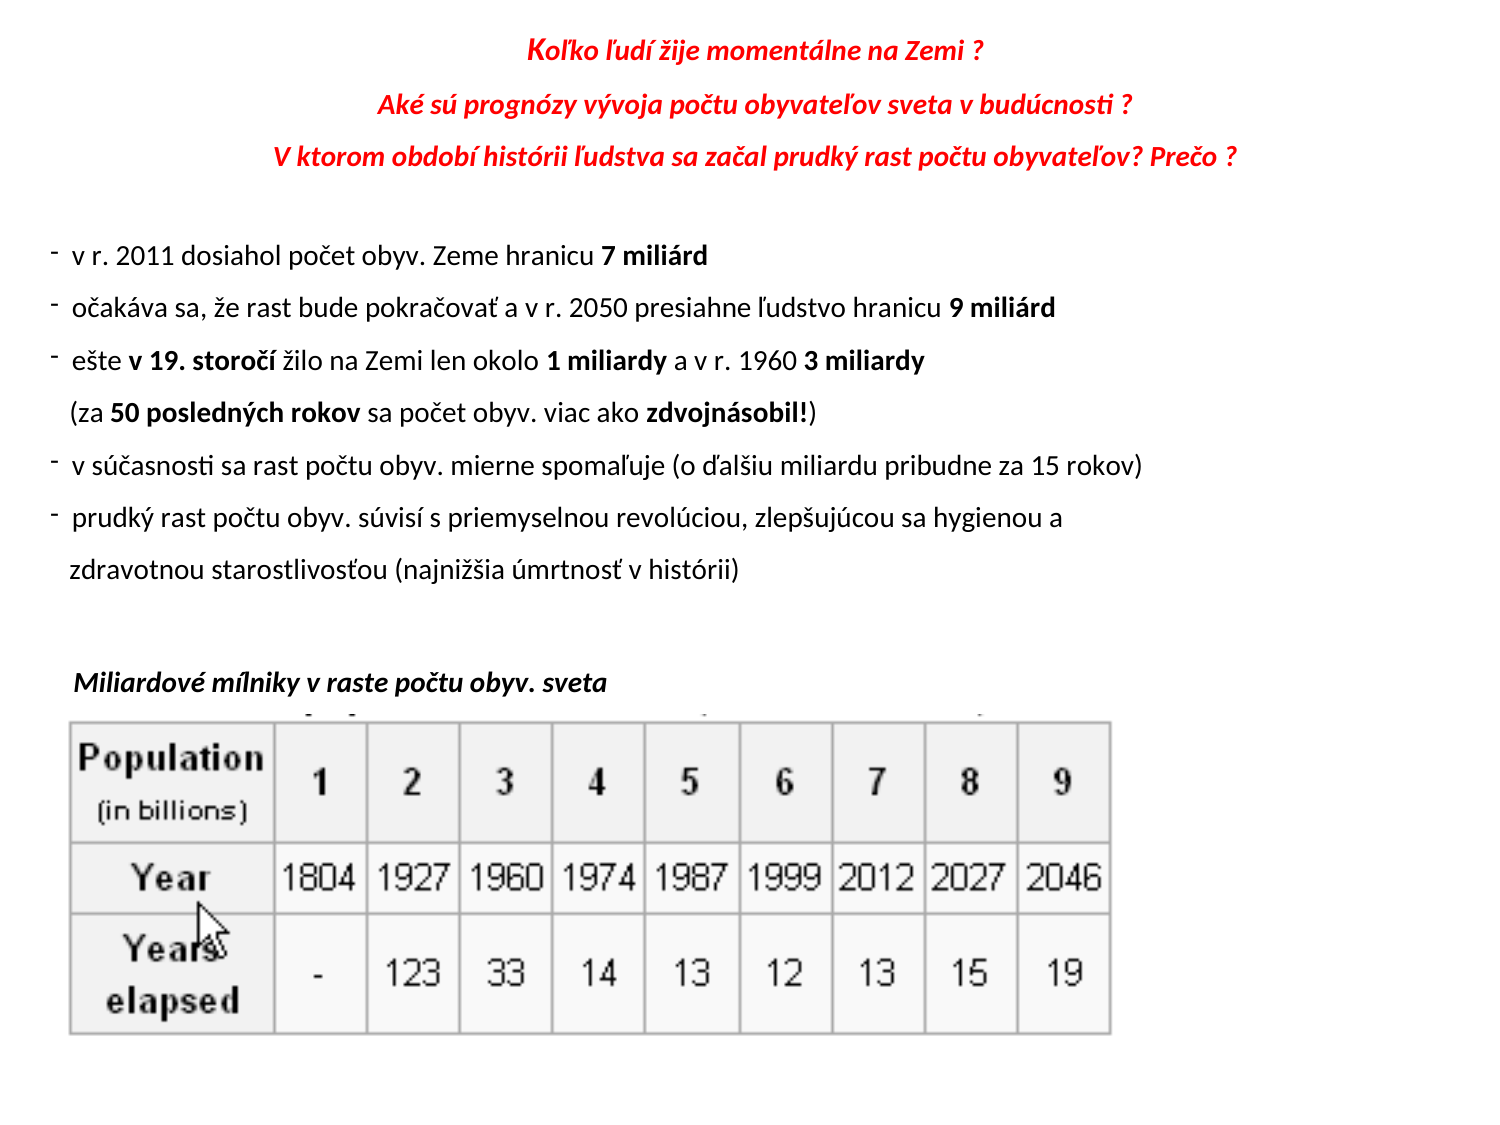

Koľko ľudí žije momentálne na Zemi ?
Aké sú prognózy vývoja počtu obyvateľov sveta v budúcnosti ?
V ktorom období histórii ľudstva sa začal prudký rast počtu obyvateľov? Prečo ?
 v r. 2011 dosiahol počet obyv. Zeme hranicu 7 miliárd
 očakáva sa, že rast bude pokračovať a v r. 2050 presiahne ľudstvo hranicu 9 miliárd
 ešte v 19. storočí žilo na Zemi len okolo 1 miliardy a v r. 1960 3 miliardy
 (za 50 posledných rokov sa počet obyv. viac ako zdvojnásobil!)
 v súčasnosti sa rast počtu obyv. mierne spomaľuje (o ďalšiu miliardu pribudne za 15 rokov)
 prudký rast počtu obyv. súvisí s priemyselnou revolúciou, zlepšujúcou sa hygienou a
 zdravotnou starostlivosťou (najnižšia úmrtnosť v histórii)
Miliardové mílniky v raste počtu obyv. sveta